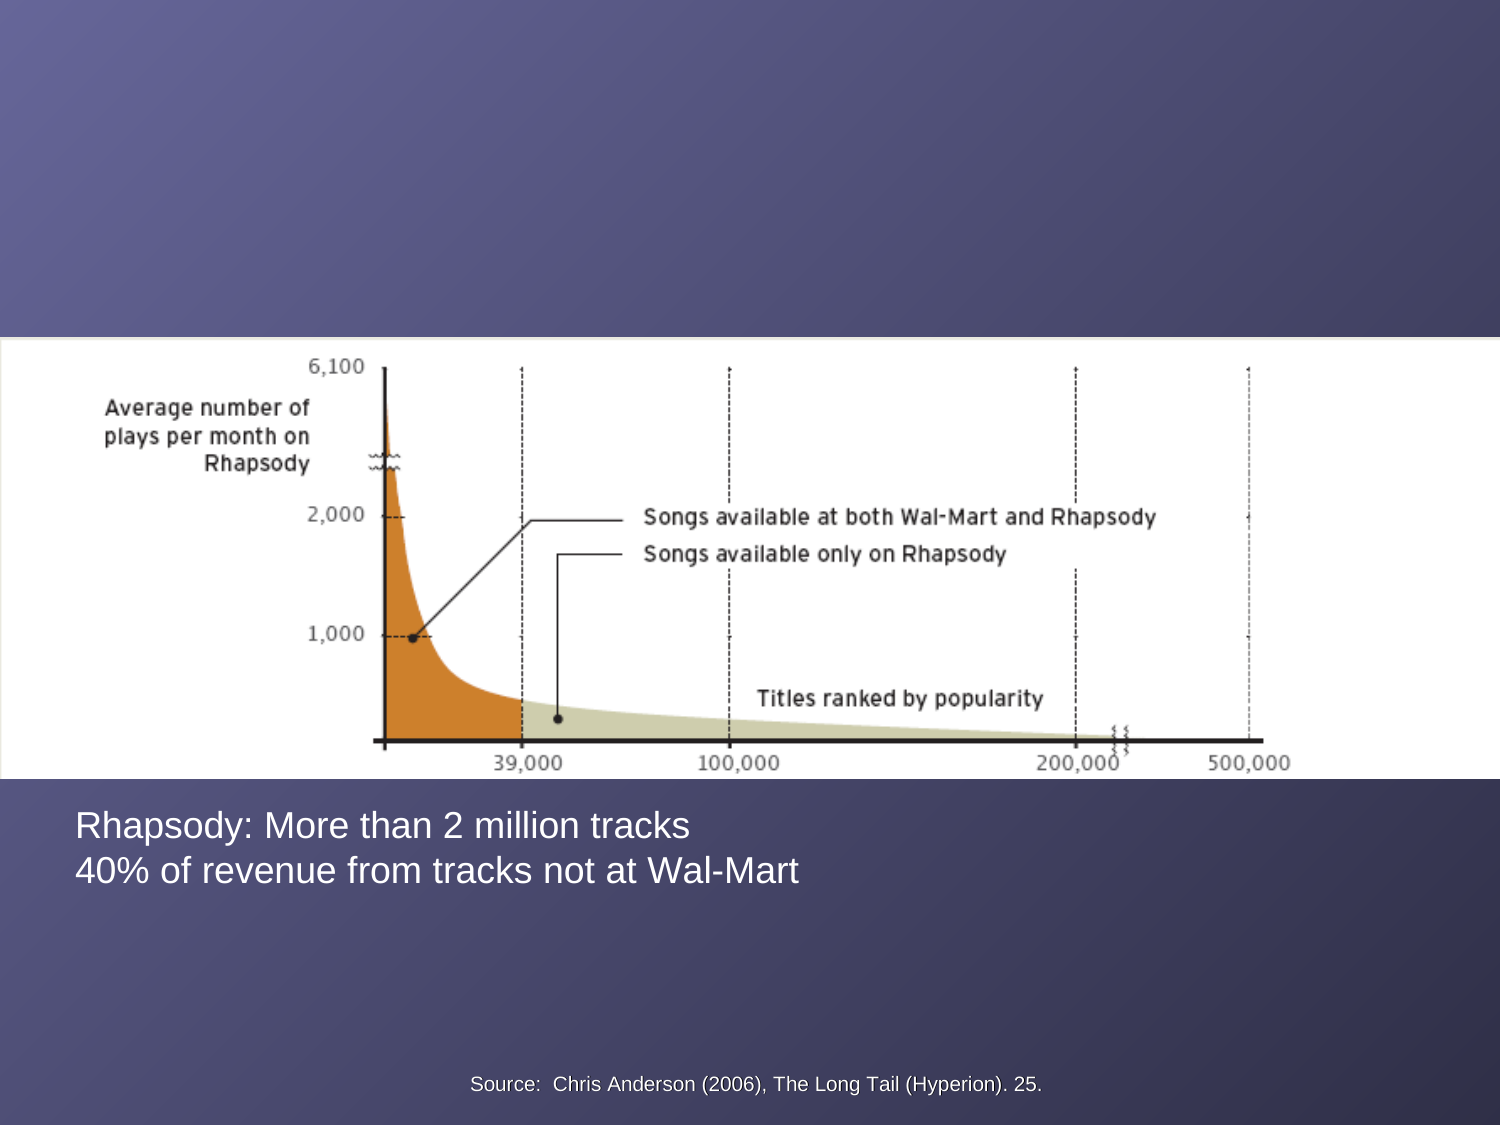

Rhapsody: More than 2 million tracks
40% of revenue from tracks not at Wal-Mart
Source: Chris Anderson (2006), The Long Tail (Hyperion). 25.